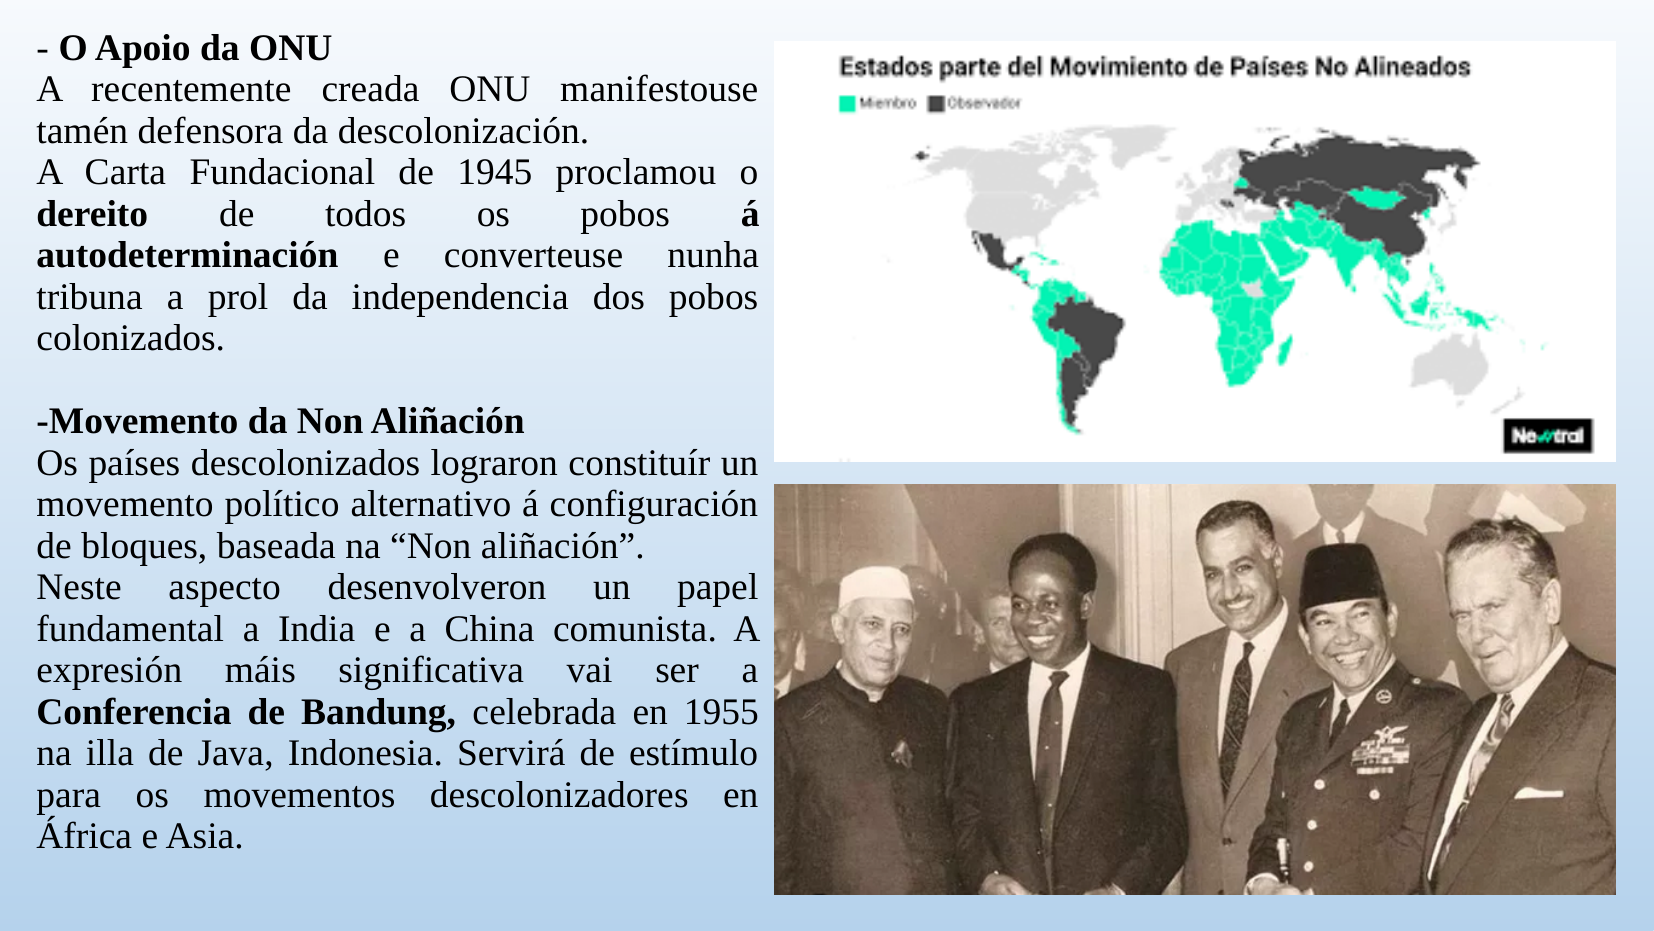

- O Apoio da ONU
A recentemente creada ONU manifestouse tamén defensora da descolonización.
A Carta Fundacional de 1945 proclamou o dereito de todos os pobos á autodeterminación e converteuse nunha tribuna a prol da independencia dos pobos colonizados.
-Movemento da Non Aliñación
Os países descolonizados lograron constituír un movemento político alternativo á configuración de bloques, baseada na “Non aliñación”.
Neste aspecto desenvolveron un papel fundamental a India e a China comunista. A expresión máis significativa vai ser a Conferencia de Bandung, celebrada en 1955 na illa de Java, Indonesia. Servirá de estímulo para os movementos descolonizadores en África e Asia.